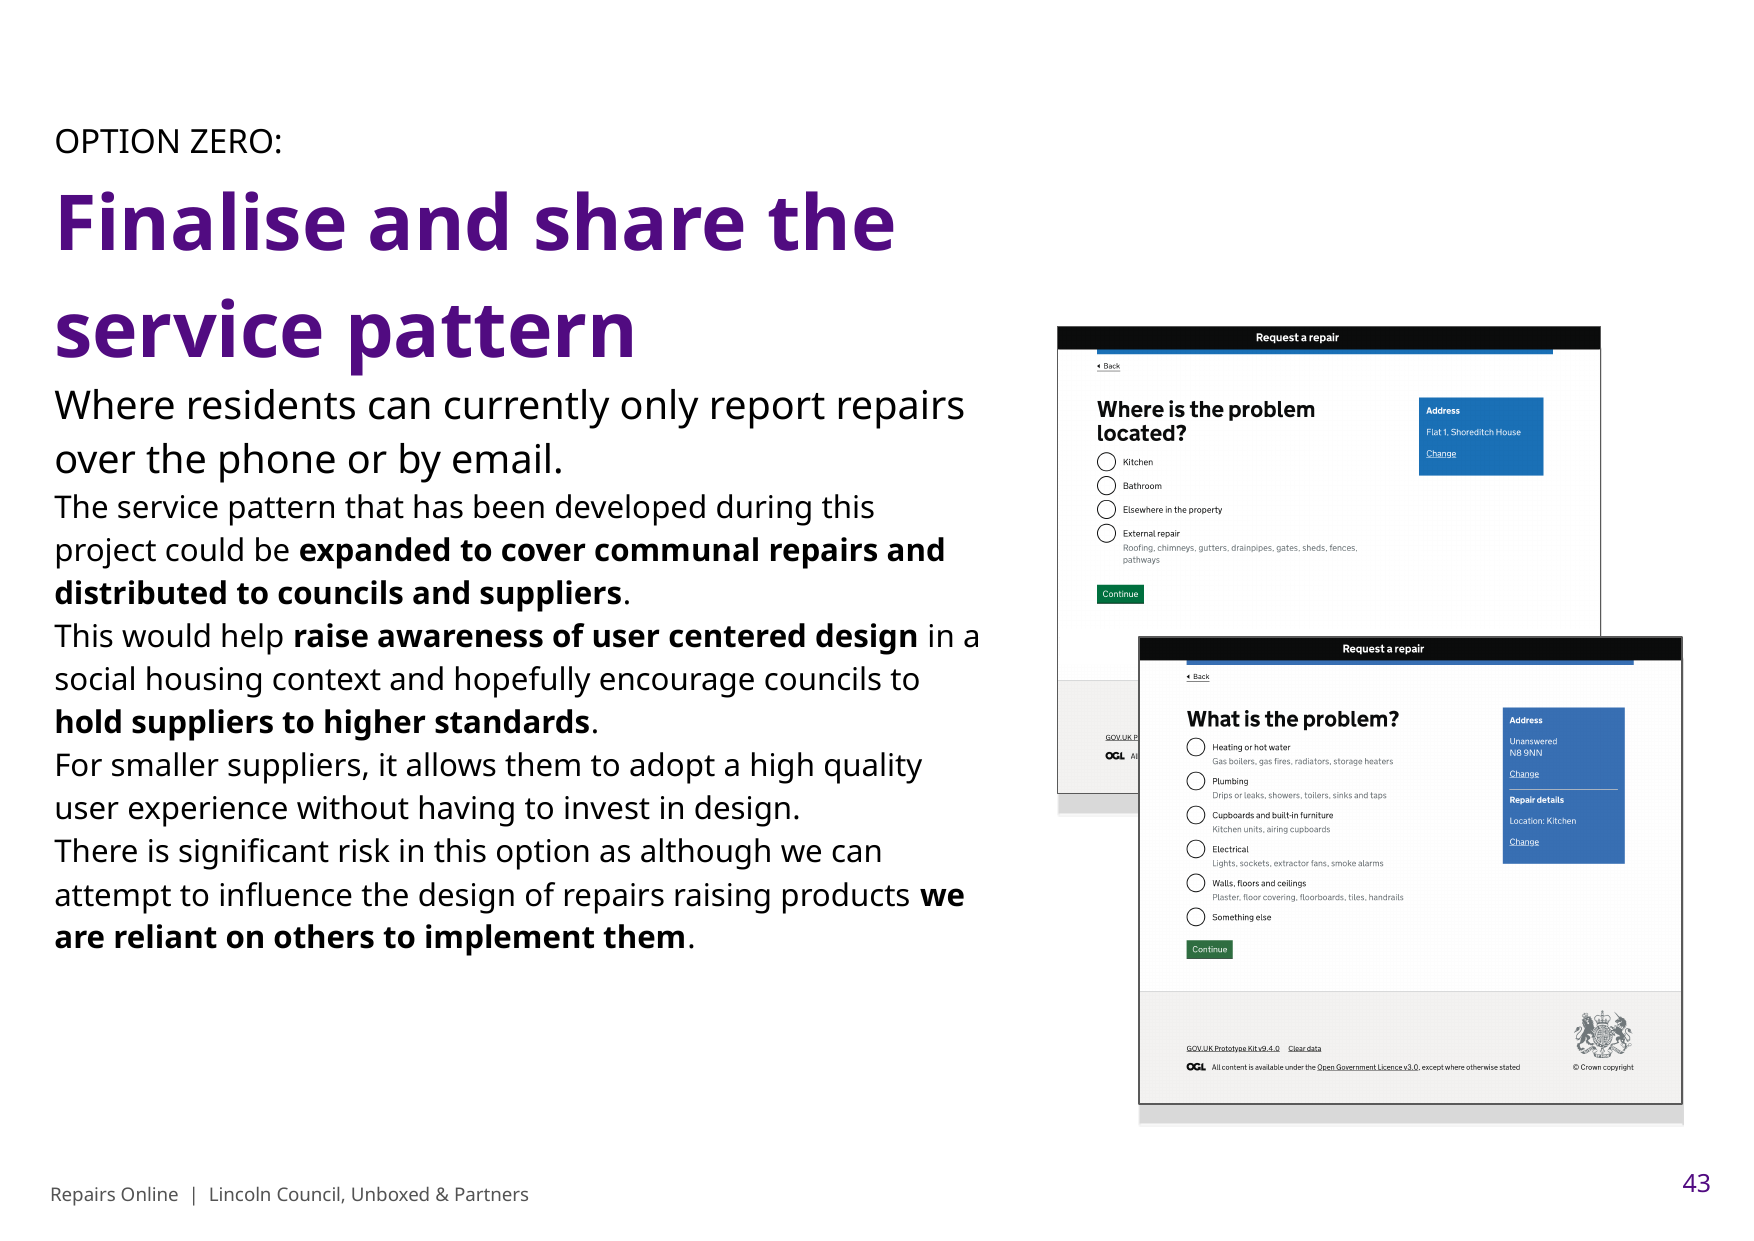

# OPTION ZERO: Finalise and share the service pattern Where residents can currently only report repairs over the phone or by email. The service pattern that has been developed during this project could be expanded to cover communal repairs and distributed to councils and suppliers. This would help raise awareness of user centered design in a social housing context and hopefully encourage councils to hold suppliers to higher standards. For smaller suppliers, it allows them to adopt a high quality user experience without having to invest in design. There is significant risk in this option as although we can attempt to influence the design of repairs raising products we are reliant on others to implement them.